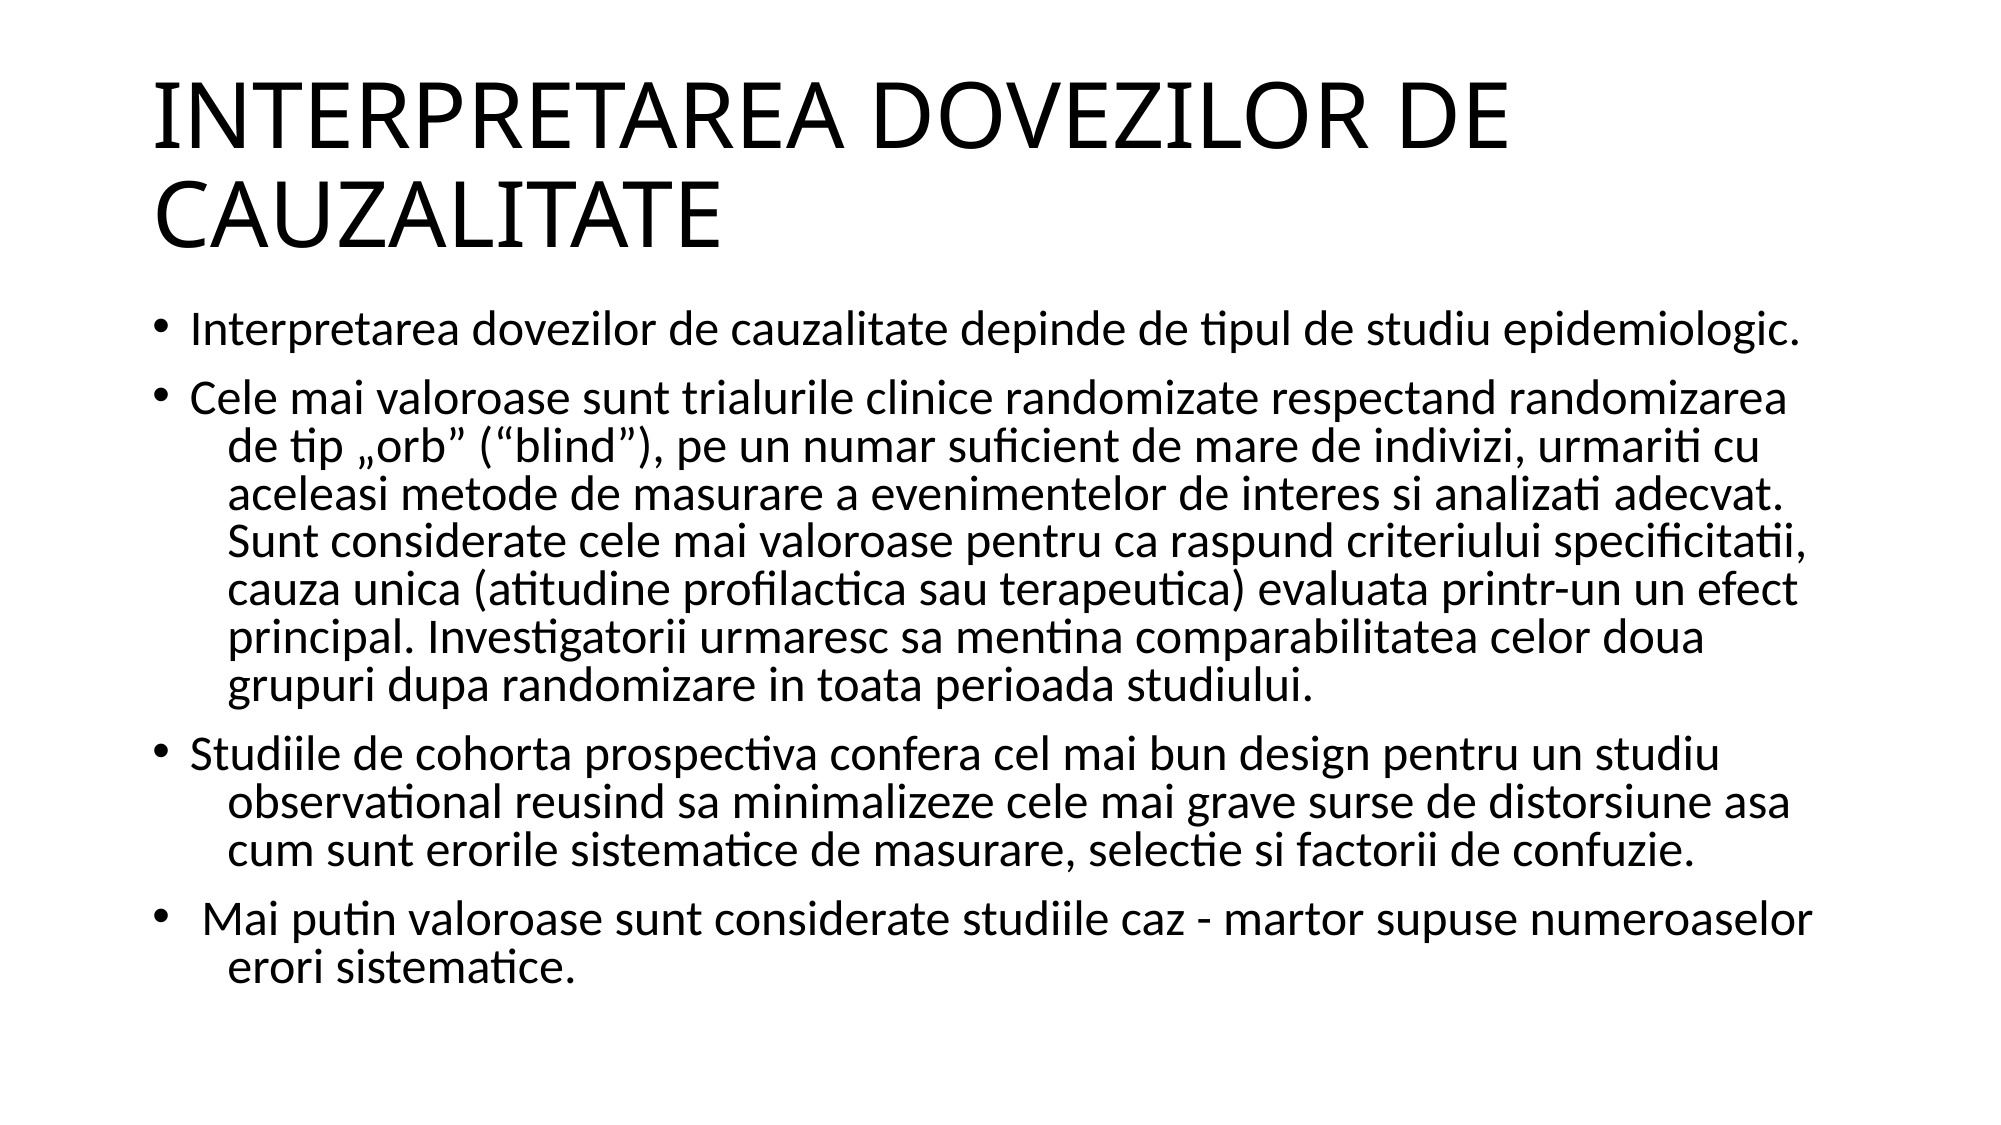

# INTERPRETAREA DOVEZILOR DE CAUZALITATE
Interpretarea dovezilor de cauzalitate depinde de tipul de studiu epidemiologic.
Cele mai valoroase sunt trialurile clinice randomizate respectand randomizarea de tip „orb” (“blind”), pe un numar suficient de mare de indivizi, urmariti cu aceleasi metode de masurare a evenimentelor de interes si analizati adecvat. Sunt considerate cele mai valoroase pentru ca raspund criteriului specificitatii, cauza unica (atitudine profilactica sau terapeutica) evaluata printr-un un efect principal. Investigatorii urmaresc sa mentina comparabilitatea celor doua grupuri dupa randomizare in toata perioada studiului.
Studiile de cohorta prospectiva confera cel mai bun design pentru un studiu observational reusind sa minimalizeze cele mai grave surse de distorsiune asa cum sunt erorile sistematice de masurare, selectie si factorii de confuzie.
 Mai putin valoroase sunt considerate studiile caz - martor supuse numeroaselor erori sistematice.